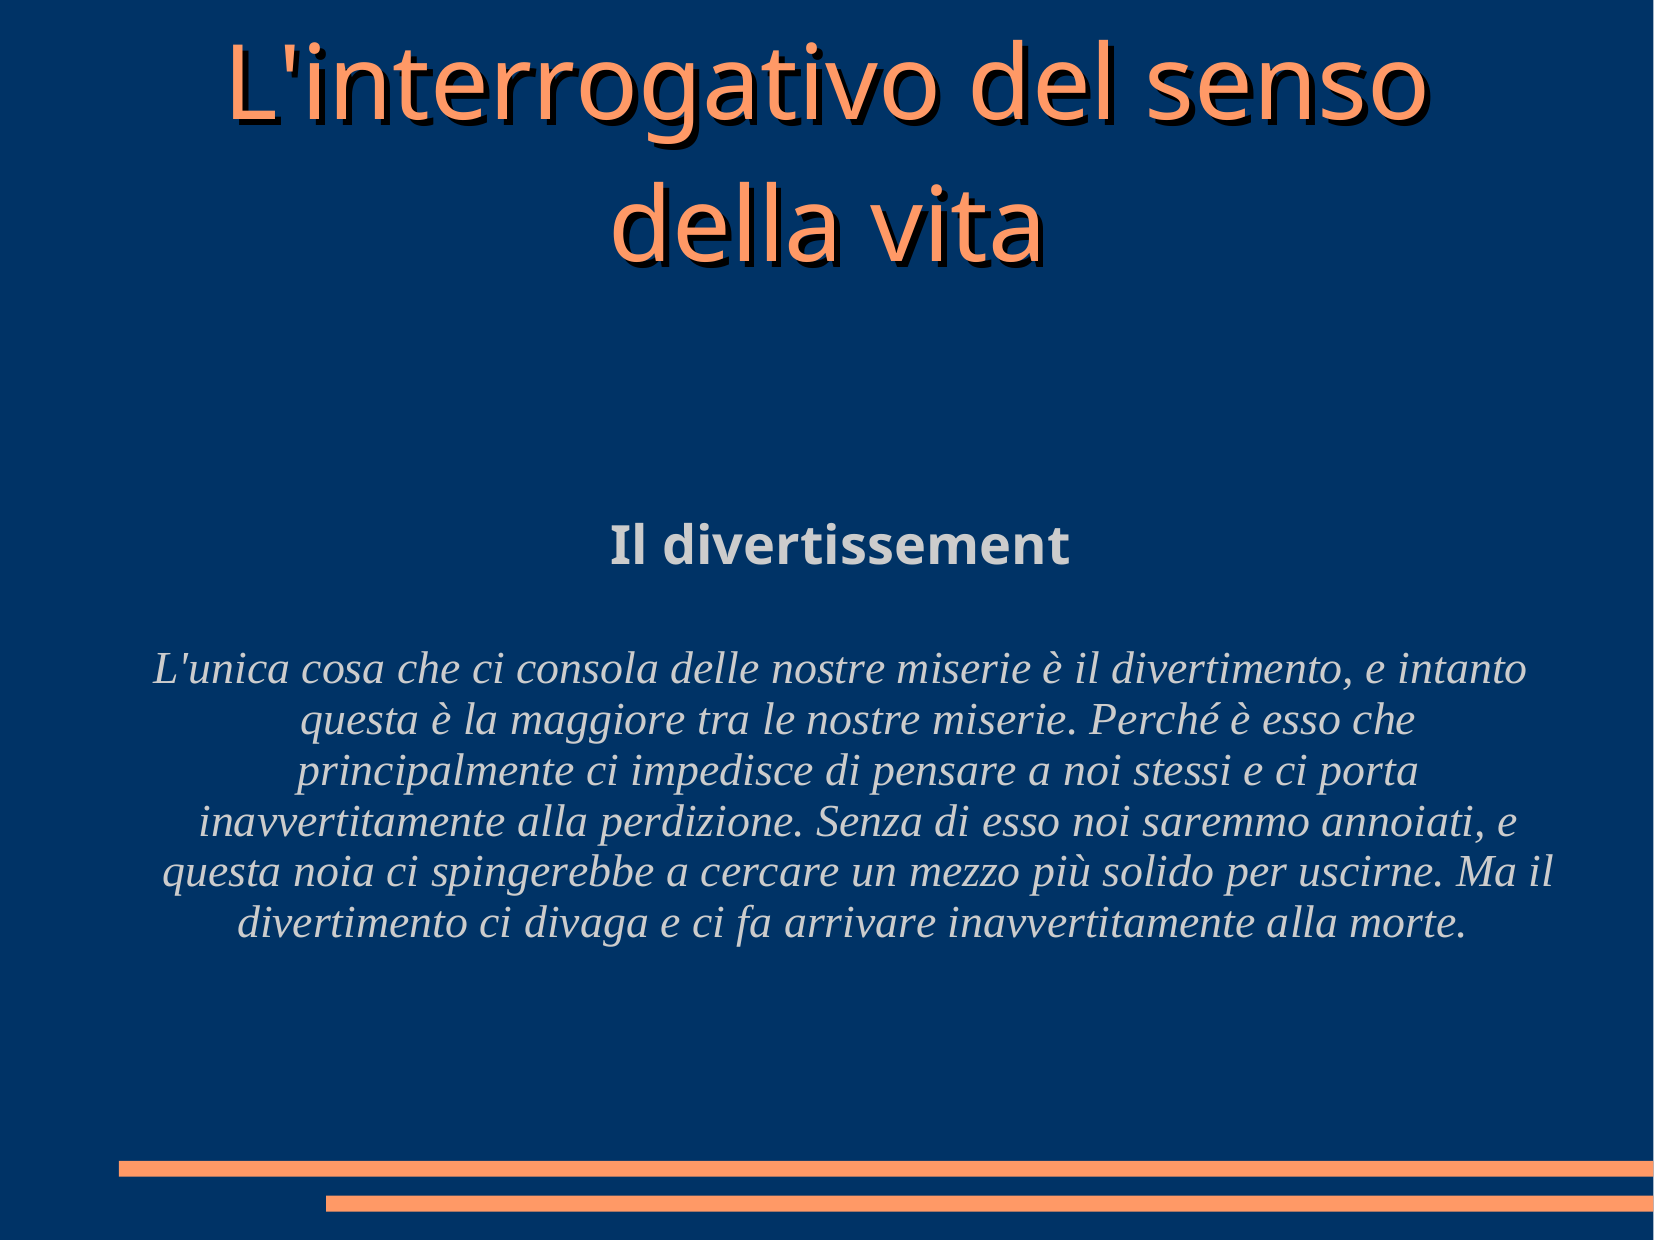

# L'interrogativo del senso della vita
Il divertissement
L'unica cosa che ci consola delle nostre miserie è il divertimento, e intanto questa è la maggiore tra le nostre miserie. Perché è esso che principalmente ci impedisce di pensare a noi stessi e ci porta inavvertitamente alla perdizione. Senza di esso noi saremmo annoiati, e questa noia ci spingerebbe a cercare un mezzo più solido per uscirne. Ma il divertimento ci divaga e ci fa arrivare inavvertitamente alla morte.